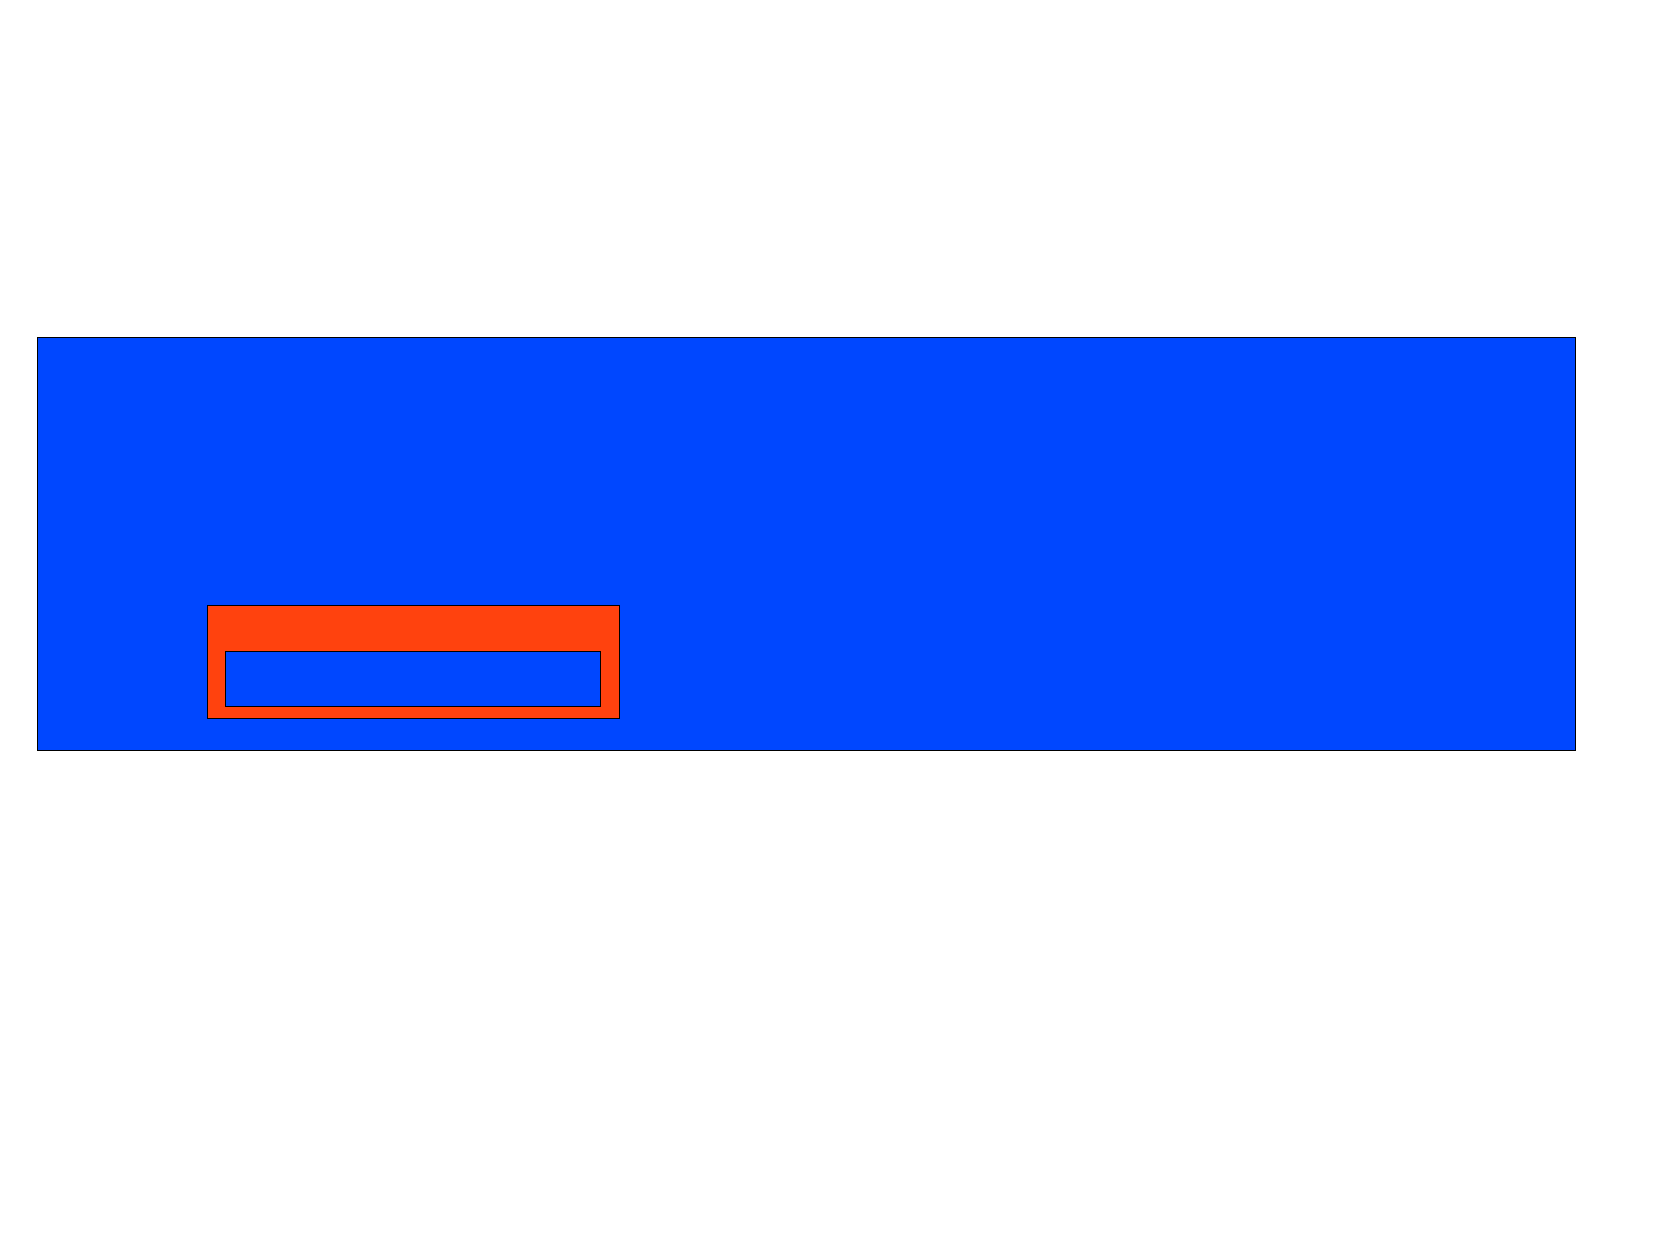

(define-service (sdate)
 (let ( (date (lambda (s) (string-append s (date->string (current-date))))) )
 (<HTML>
 (<BODY>
	 (<BUTTON> "Date" :onclick
 		 ~(alert
		 $(date "Now is ") ))))))
(define-service (sdate)
 (let ( (date (lambda (s) (string-append s (date->string (current-date))))) )
 (<HTML>
 (<BODY>
	 (<BUTTON> "Date" :onclick
 		 ~(alert
		 $(date "Now is ") ))))))
(define-service (sdate)
 (let ( (date (lambda (s) (string-append s (date->string (current-date))))) )
 (<HTML>
 (<BODY>
	 (<BUTTON> "Date" :onclick
 		 ~(alert
		 $(date "Now is ") ))))))
(define-service (sdate)
 (let ( (date (lambda (s) (string-append s (date->string (current-date))))) )
 (<HTML>
 (<BODY>
	 (<BUTTON> "Date" :onclick
 		 ~(alert
		 $(date "Now is ") ))))))
(define-service (sdate)
 (let ( (date (lambda (s) (string-append s (date->string (current-date))))) )
 (<HTML>
 (<BODY>
	 (<BUTTON> "Date" :onclick
 		 ~(alert
		 $(date "Now is ") ))))))